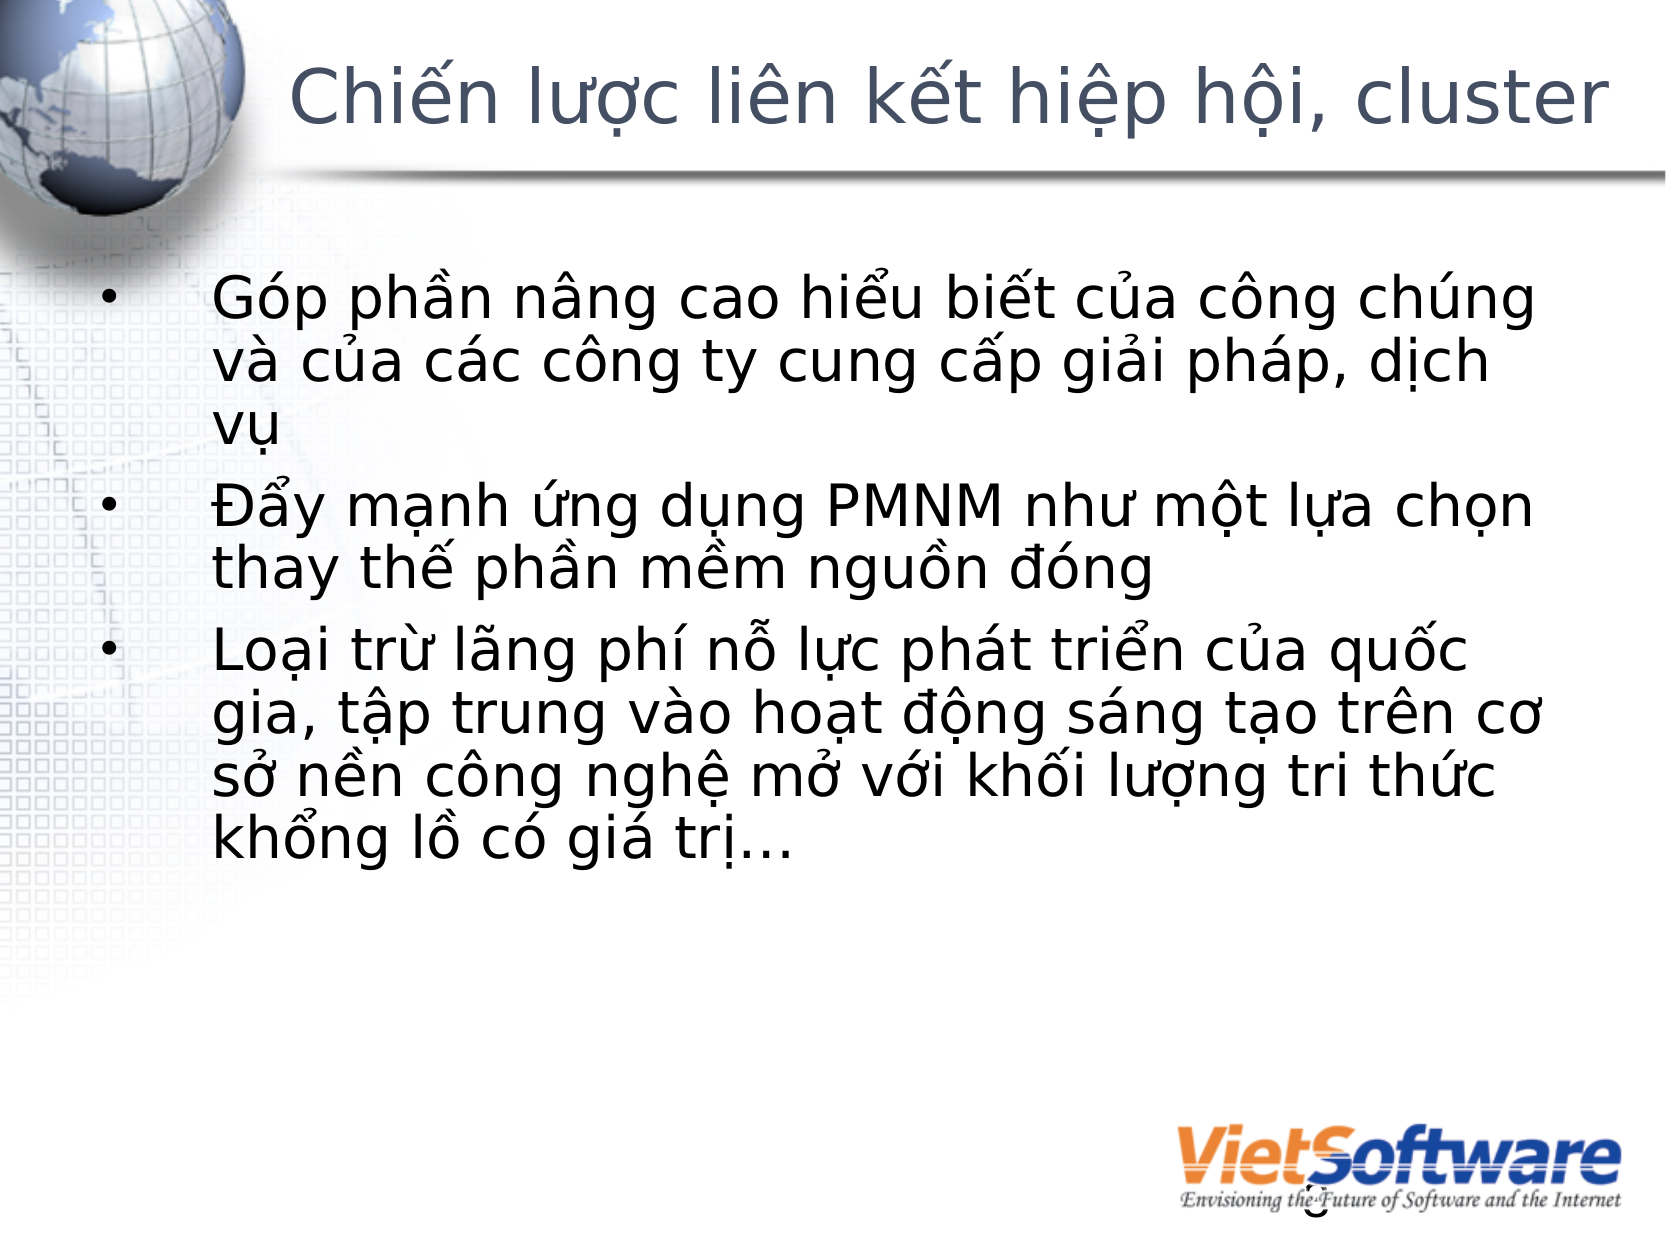

# Chiến lược liên kết hiệp hội, cluster
Góp phần nâng cao hiểu biết của công chúng và của các công ty cung cấp giải pháp, dịch vụ
Đẩy mạnh ứng dụng PMNM như một lựa chọn thay thế phần mềm nguồn đóng
Loại trừ lãng phí nỗ lực phát triển của quốc gia, tập trung vào hoạt động sáng tạo trên cơ sở nền công nghệ mở với khối lượng tri thức khổng lồ có giá trị…
3